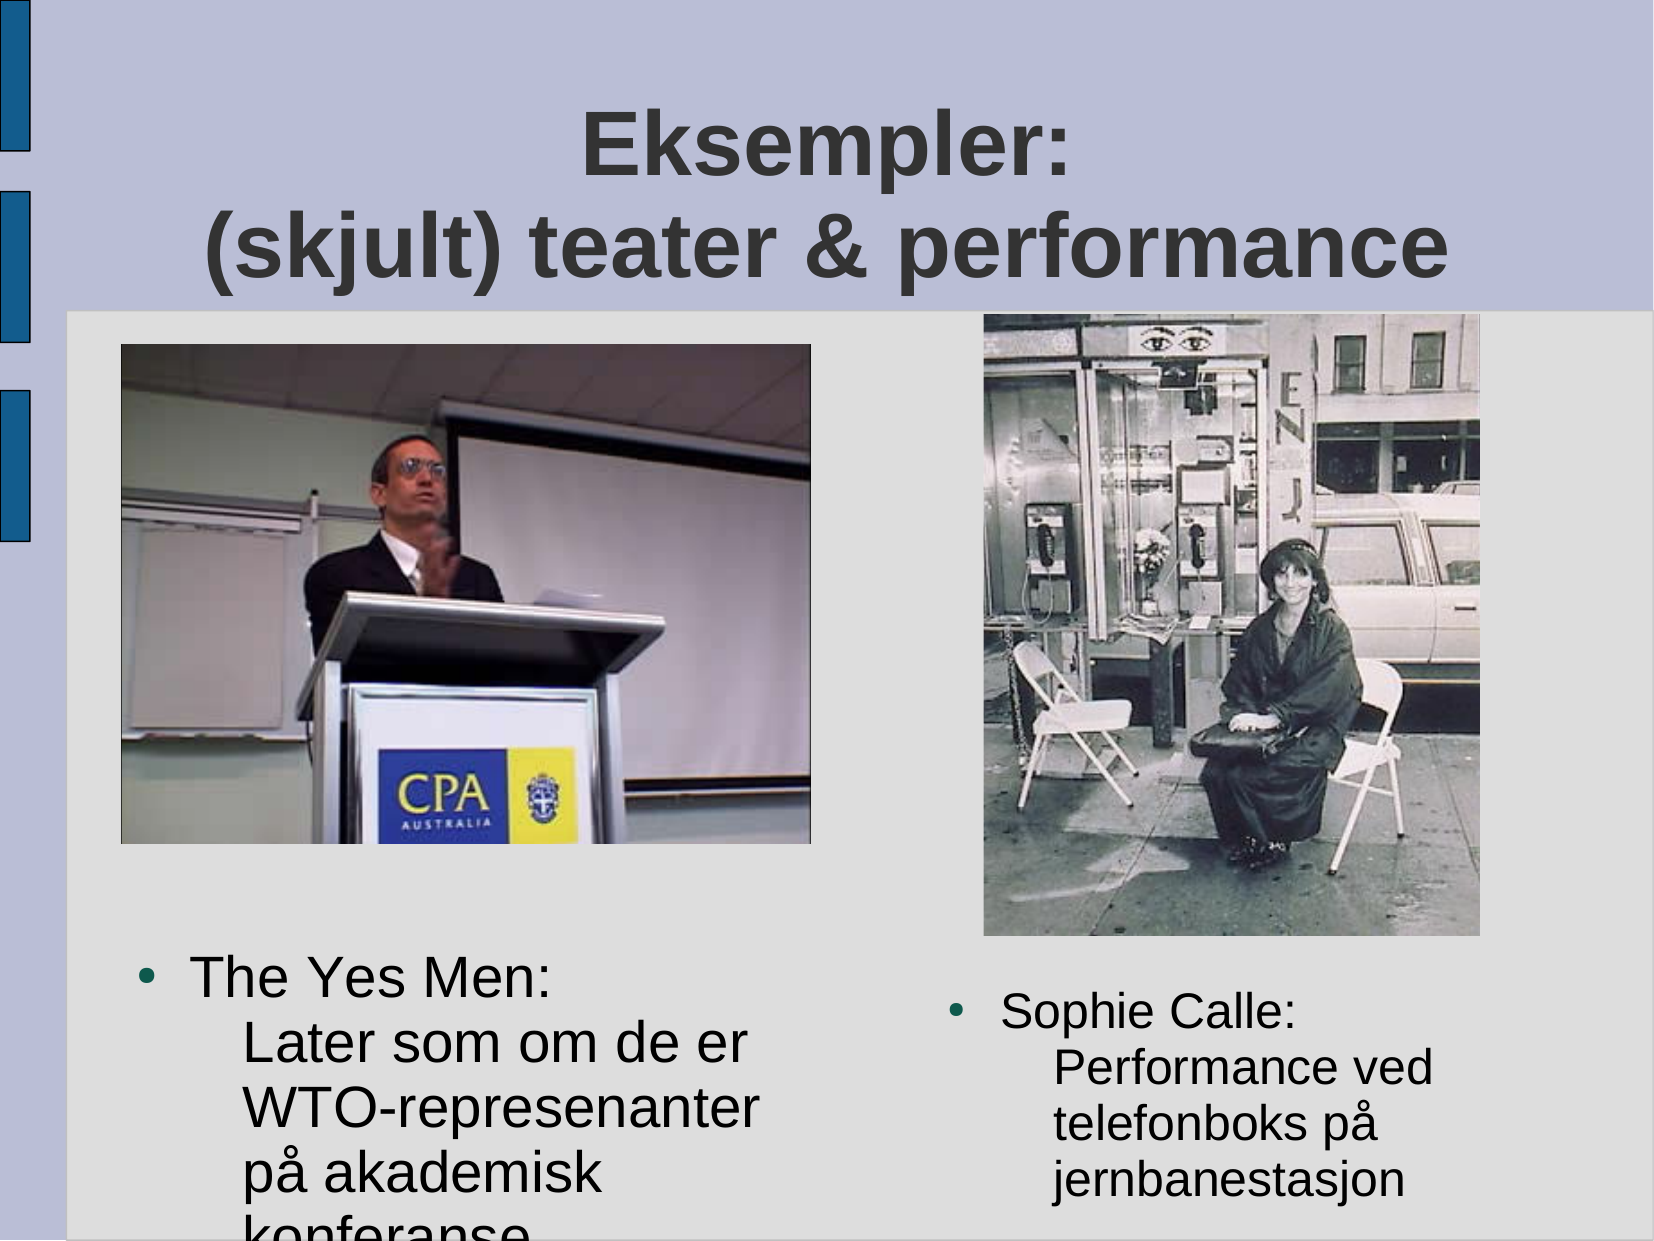

# Eksempler: (skjult) teater & performance
The Yes Men:
Later som om de er WTO-represenanter på akademisk konferanse
Sophie Calle:
Performance ved telefonboks på jernbanestasjon